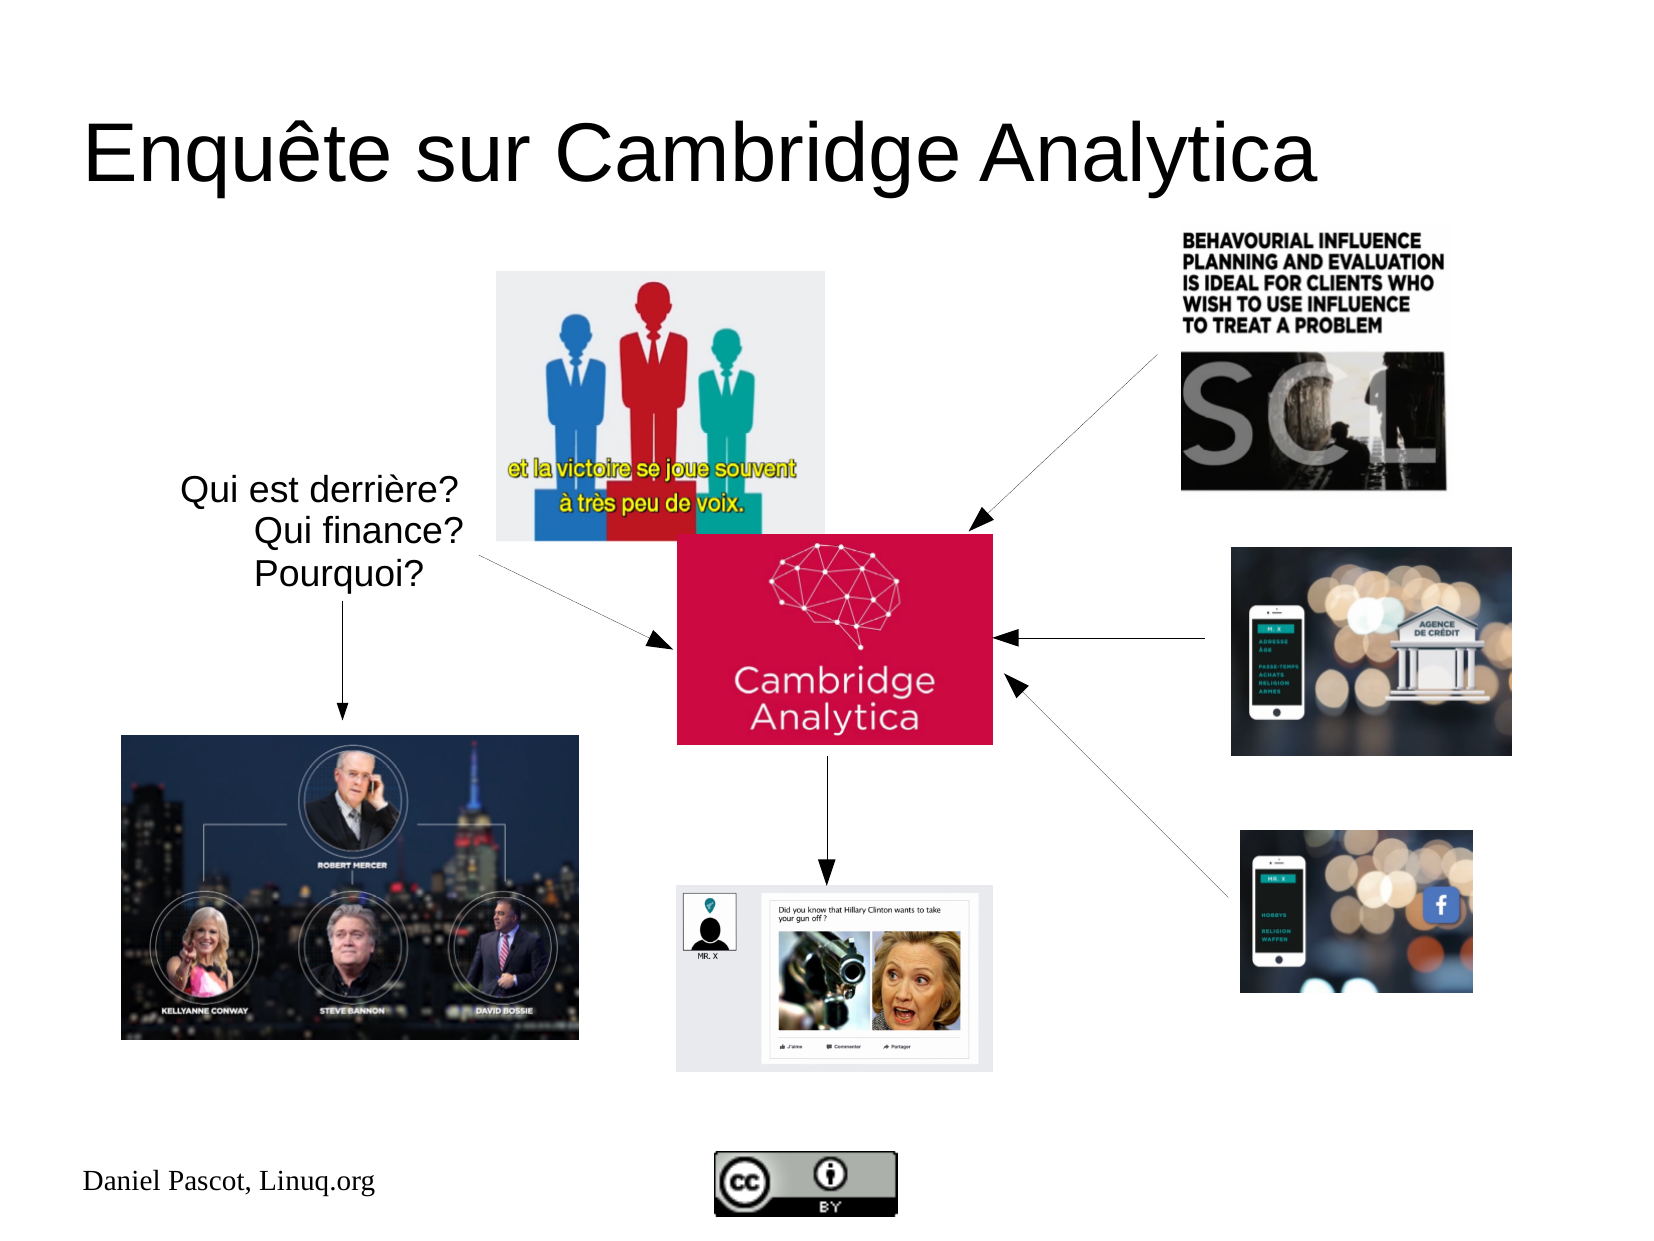

# Enquête sur Cambridge Analytica
Qui est derrière?
	Qui finance?
	Pourquoi?